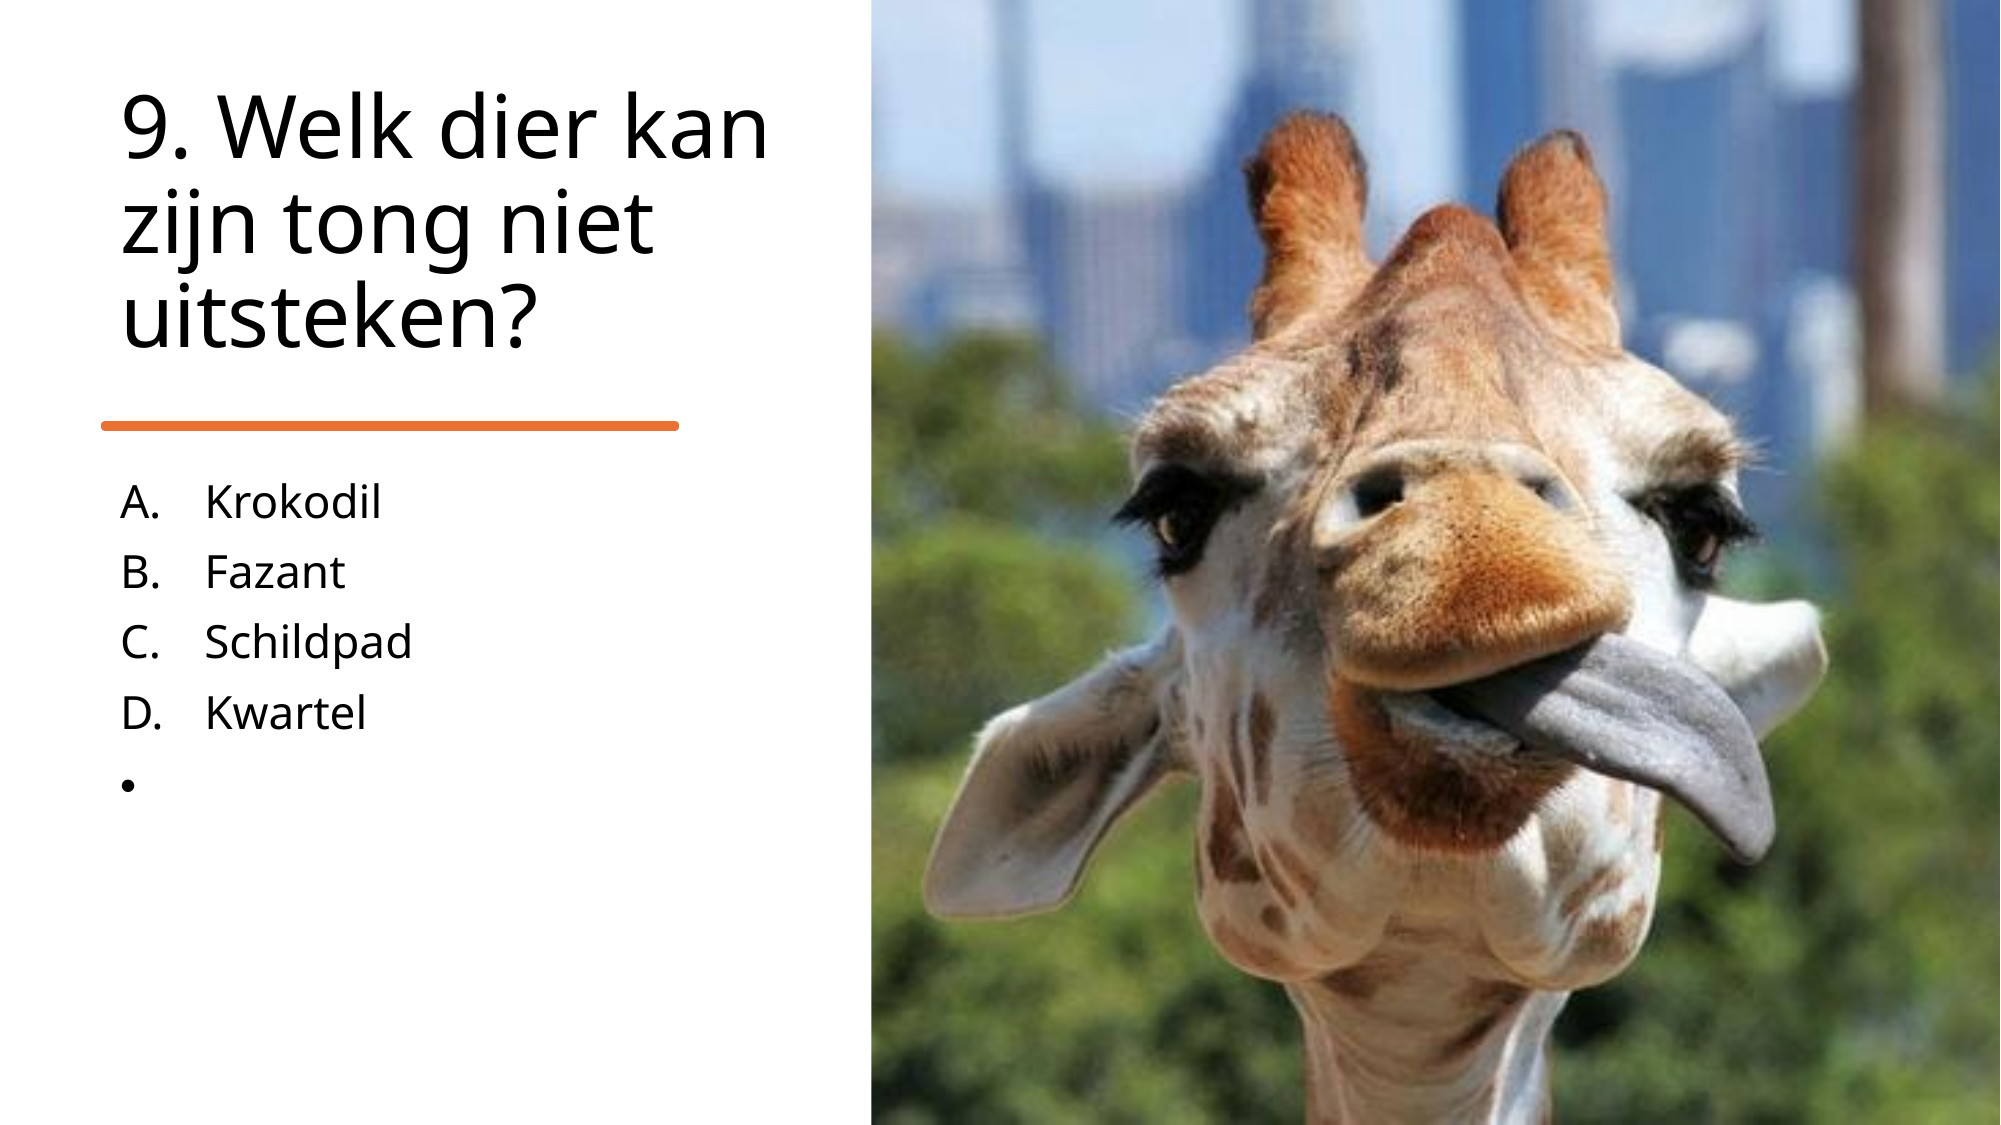

# 9. Welk dier kan zijn tong niet uitsteken?
Krokodil
Fazant
Schildpad
Kwartel